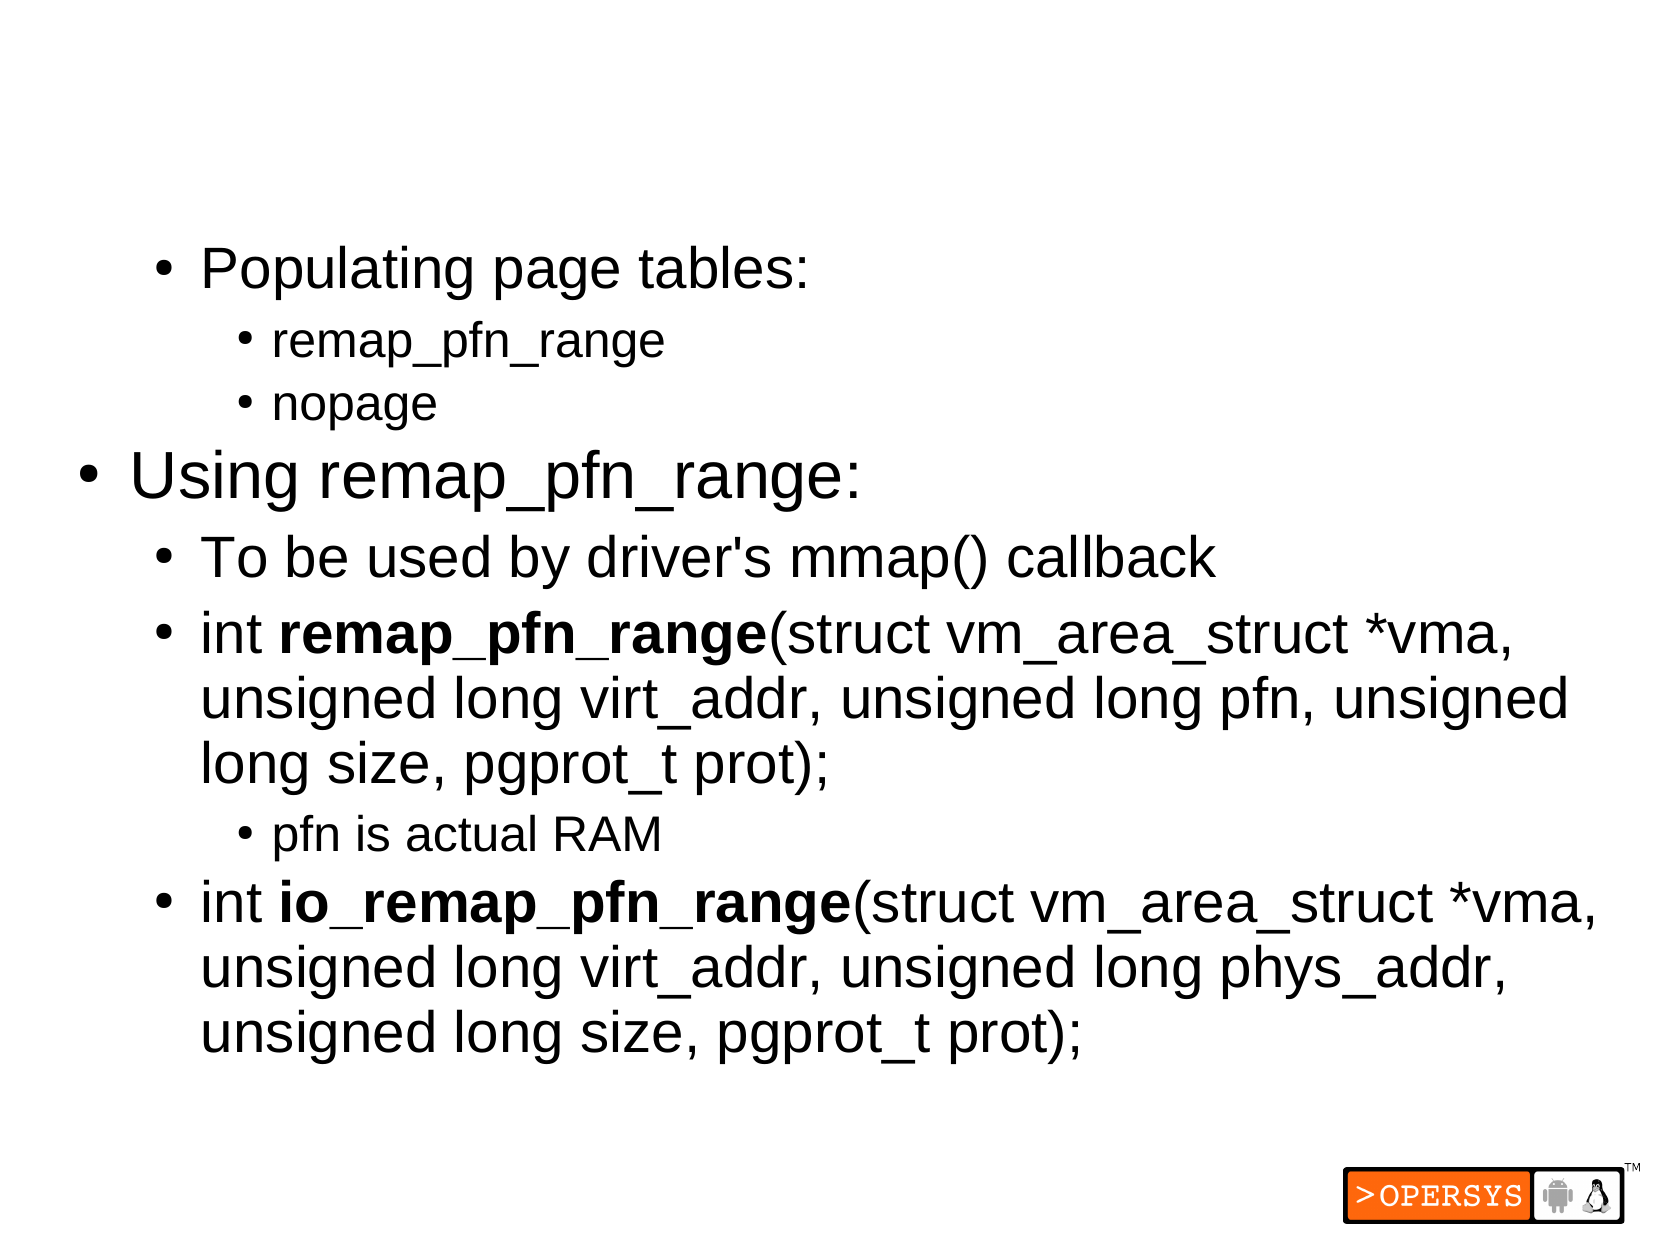

# Populating page tables:
remap_pfn_range
nopage
Using remap_pfn_range:
To be used by driver's mmap() callback
int remap_pfn_range(struct vm_area_struct *vma, unsigned long virt_addr, unsigned long pfn, unsigned long size, pgprot_t prot);
pfn is actual RAM
int io_remap_pfn_range(struct vm_area_struct *vma, unsigned long virt_addr, unsigned long phys_addr, unsigned long size, pgprot_t prot);